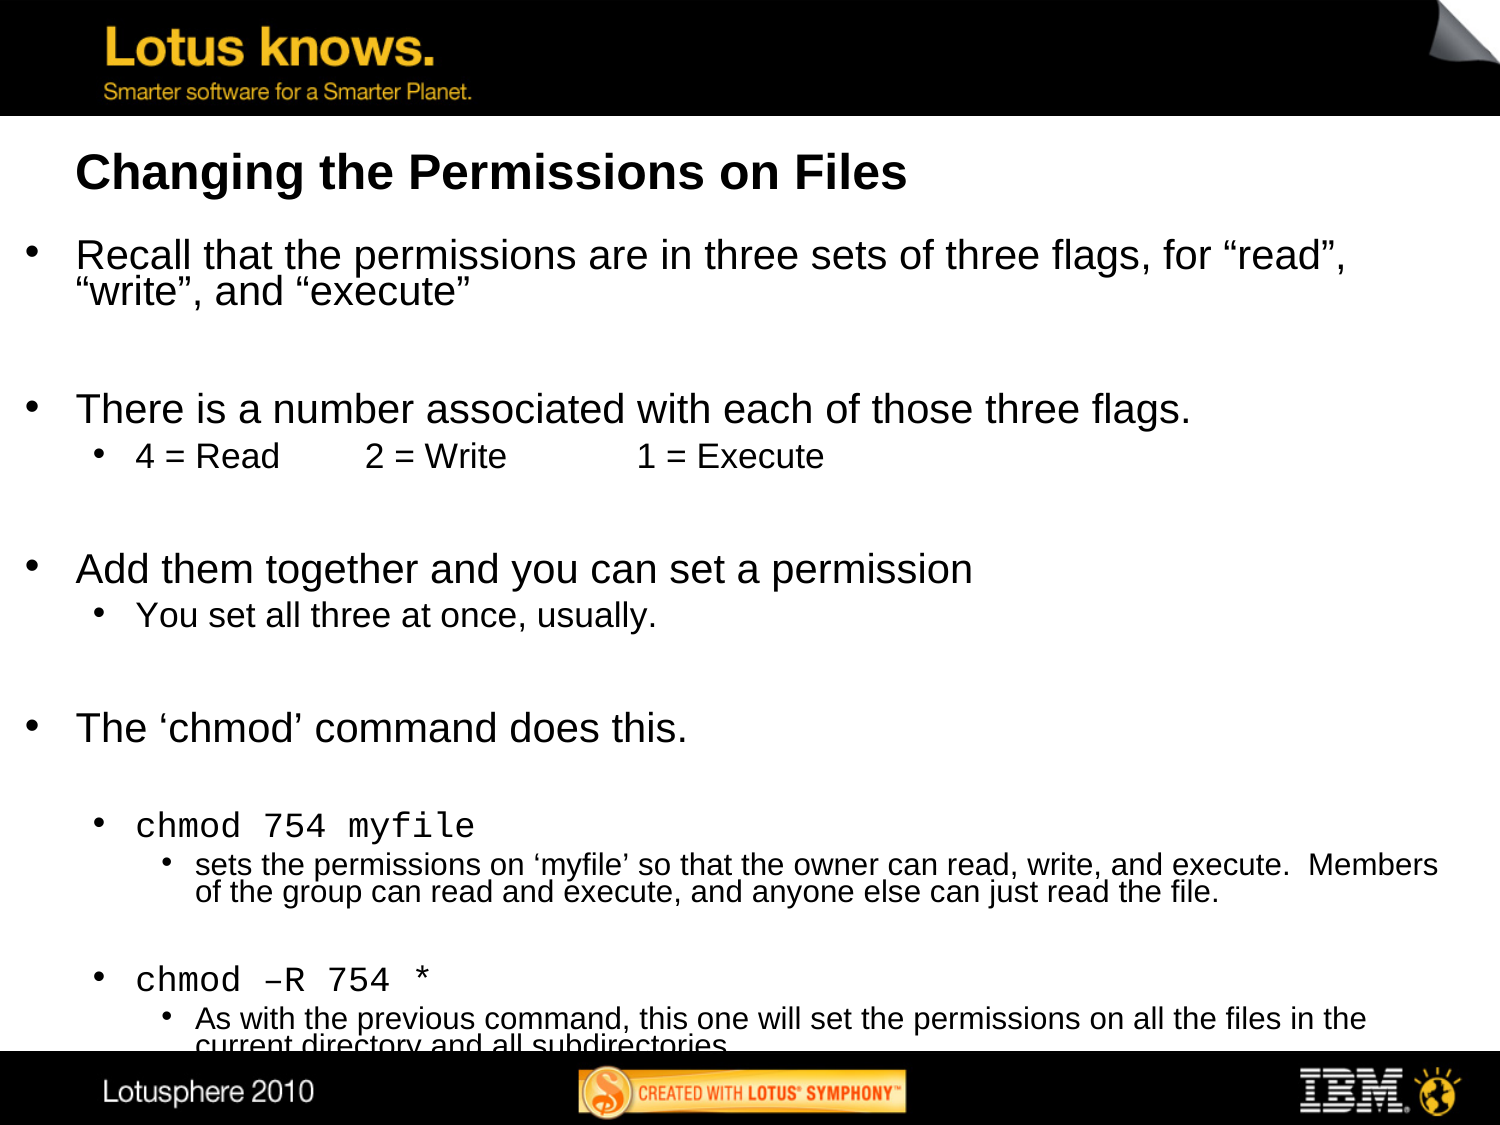

# Changing the Permissions on Files
Recall that the permissions are in three sets of three flags, for “read”, “write”, and “execute”
There is a number associated with each of those three flags.
4 = Read		2 = Write		1 = Execute
Add them together and you can set a permission
You set all three at once, usually.
The ‘chmod’ command does this.
chmod 754 myfile
sets the permissions on ‘myfile’ so that the owner can read, write, and execute. Members of the group can read and execute, and anyone else can just read the file.
chmod –R 754 *
As with the previous command, this one will set the permissions on all the files in the current directory and all subdirectories